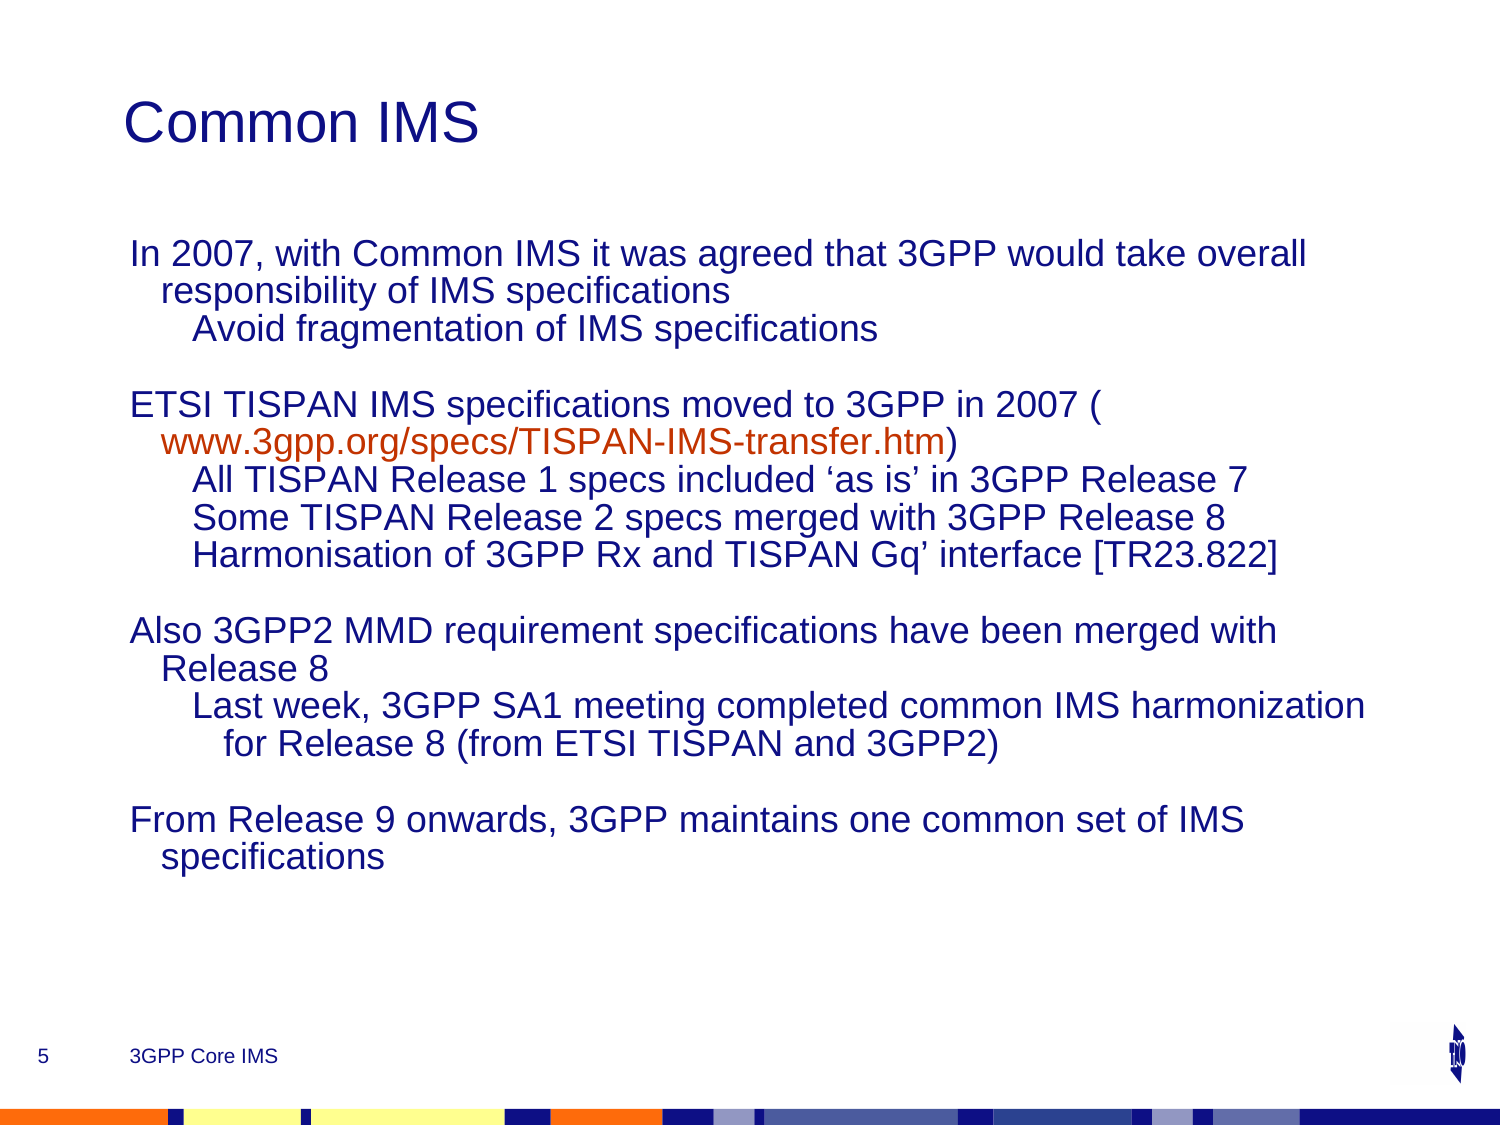

# Common IMS
In 2007, with Common IMS it was agreed that 3GPP would take overall responsibility of IMS specifications
Avoid fragmentation of IMS specifications
ETSI TISPAN IMS specifications moved to 3GPP in 2007 (www.3gpp.org/specs/TISPAN-IMS-transfer.htm)
All TISPAN Release 1 specs included ‘as is’ in 3GPP Release 7
Some TISPAN Release 2 specs merged with 3GPP Release 8
Harmonisation of 3GPP Rx and TISPAN Gq’ interface [TR23.822]
Also 3GPP2 MMD requirement specifications have been merged with Release 8
Last week, 3GPP SA1 meeting completed common IMS harmonization for Release 8 (from ETSI TISPAN and 3GPP2)
From Release 9 onwards, 3GPP maintains one common set of IMS specifications
5
3GPP Core IMS